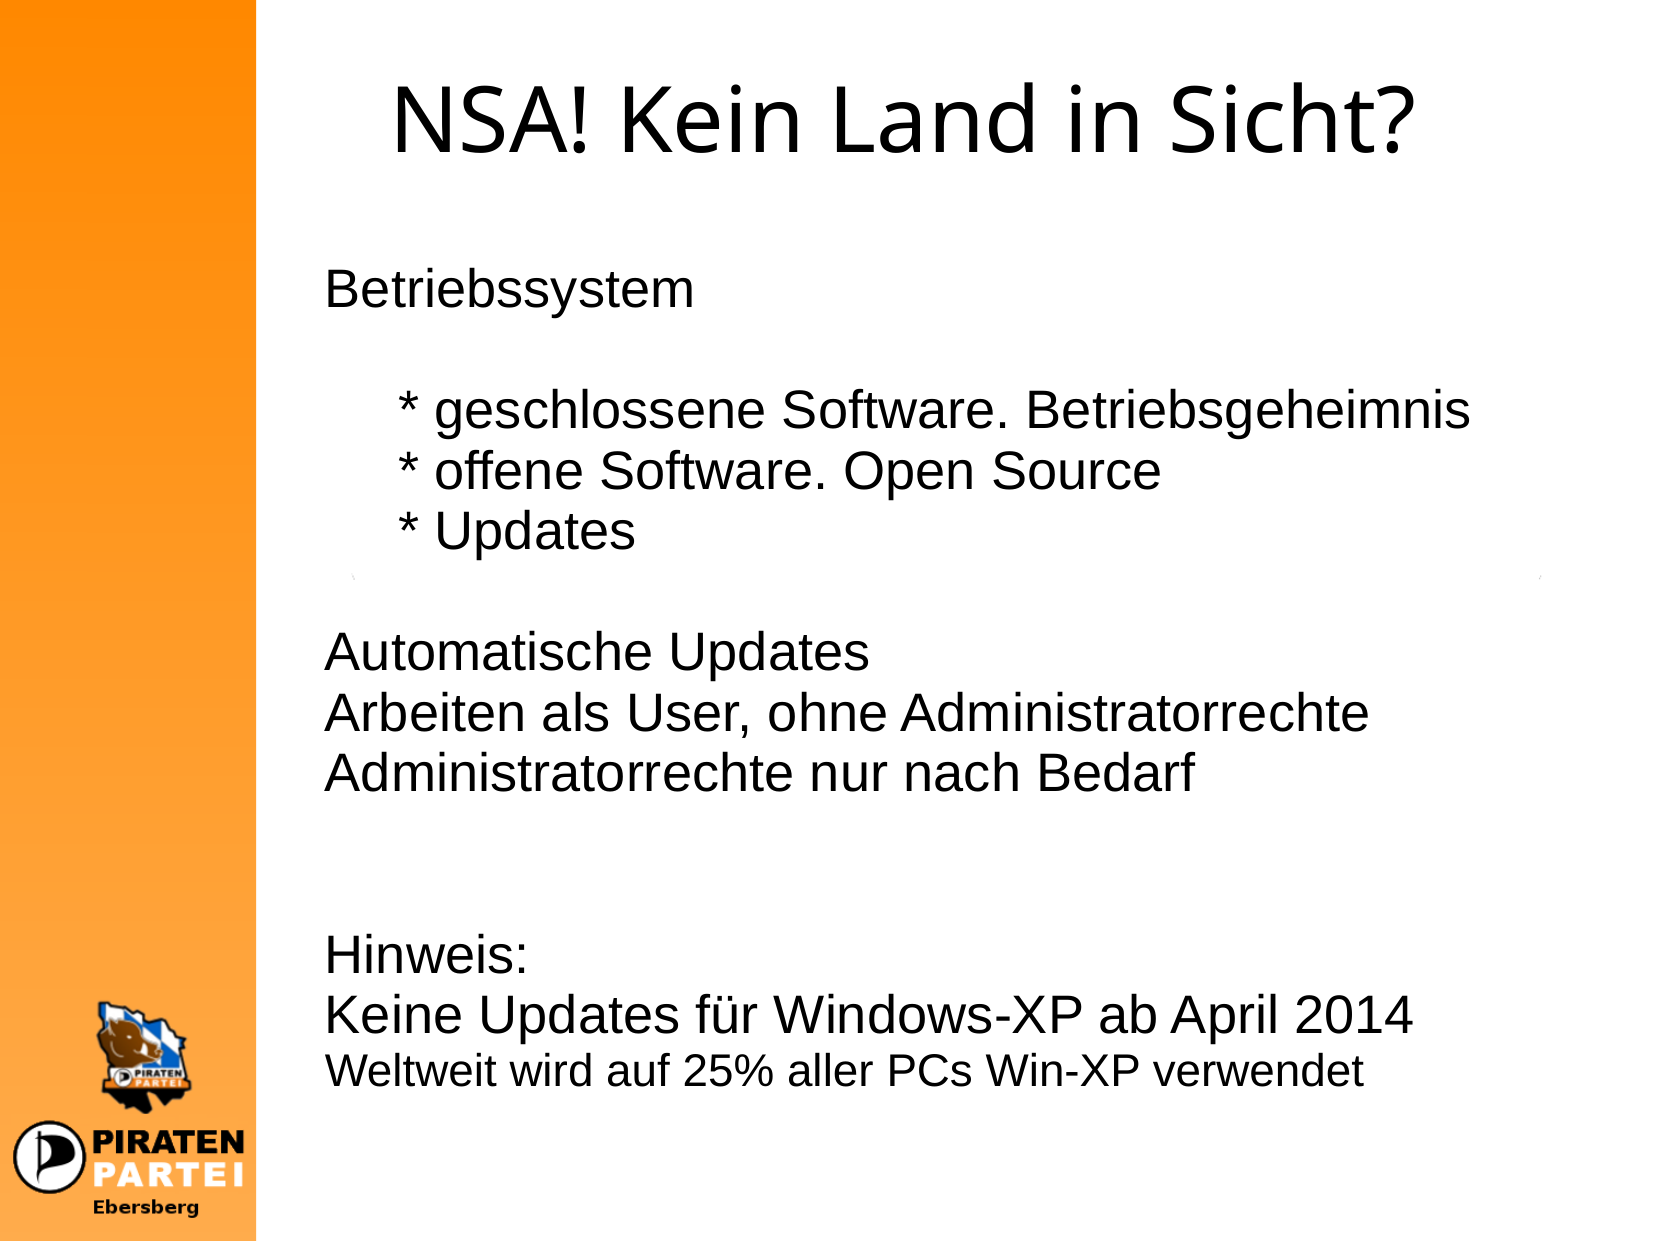

NSA! Kein Land in Sicht?
# Betriebssystem
	* geschlossene Software. Betriebsgeheimnis
	* offene Software. Open Source
	* Updates
Automatische Updates
Arbeiten als User, ohne Administratorrechte
Administratorrechte nur nach Bedarf
Hinweis:
Keine Updates für Windows-XP ab April 2014
Weltweit wird auf 25% aller PCs Win-XP verwendet